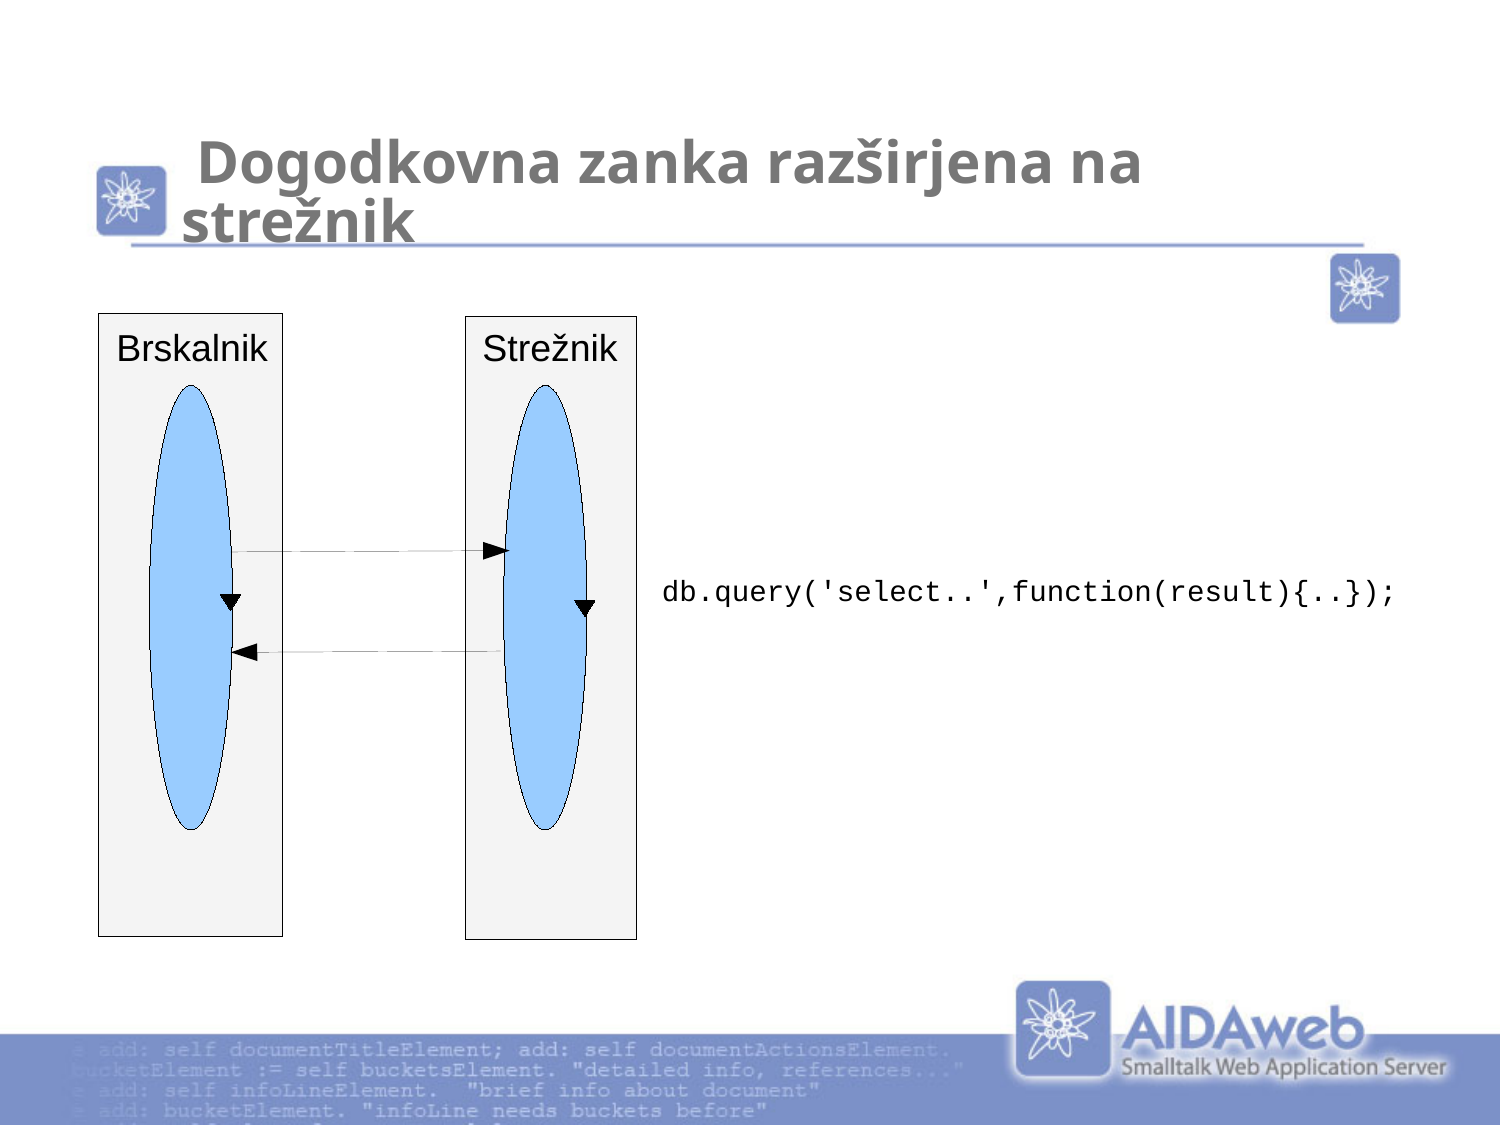

# Dogodkovna zanka razširjena na strežnik
Brskalnik
Strežnik
db.query('select..',function(result){..});